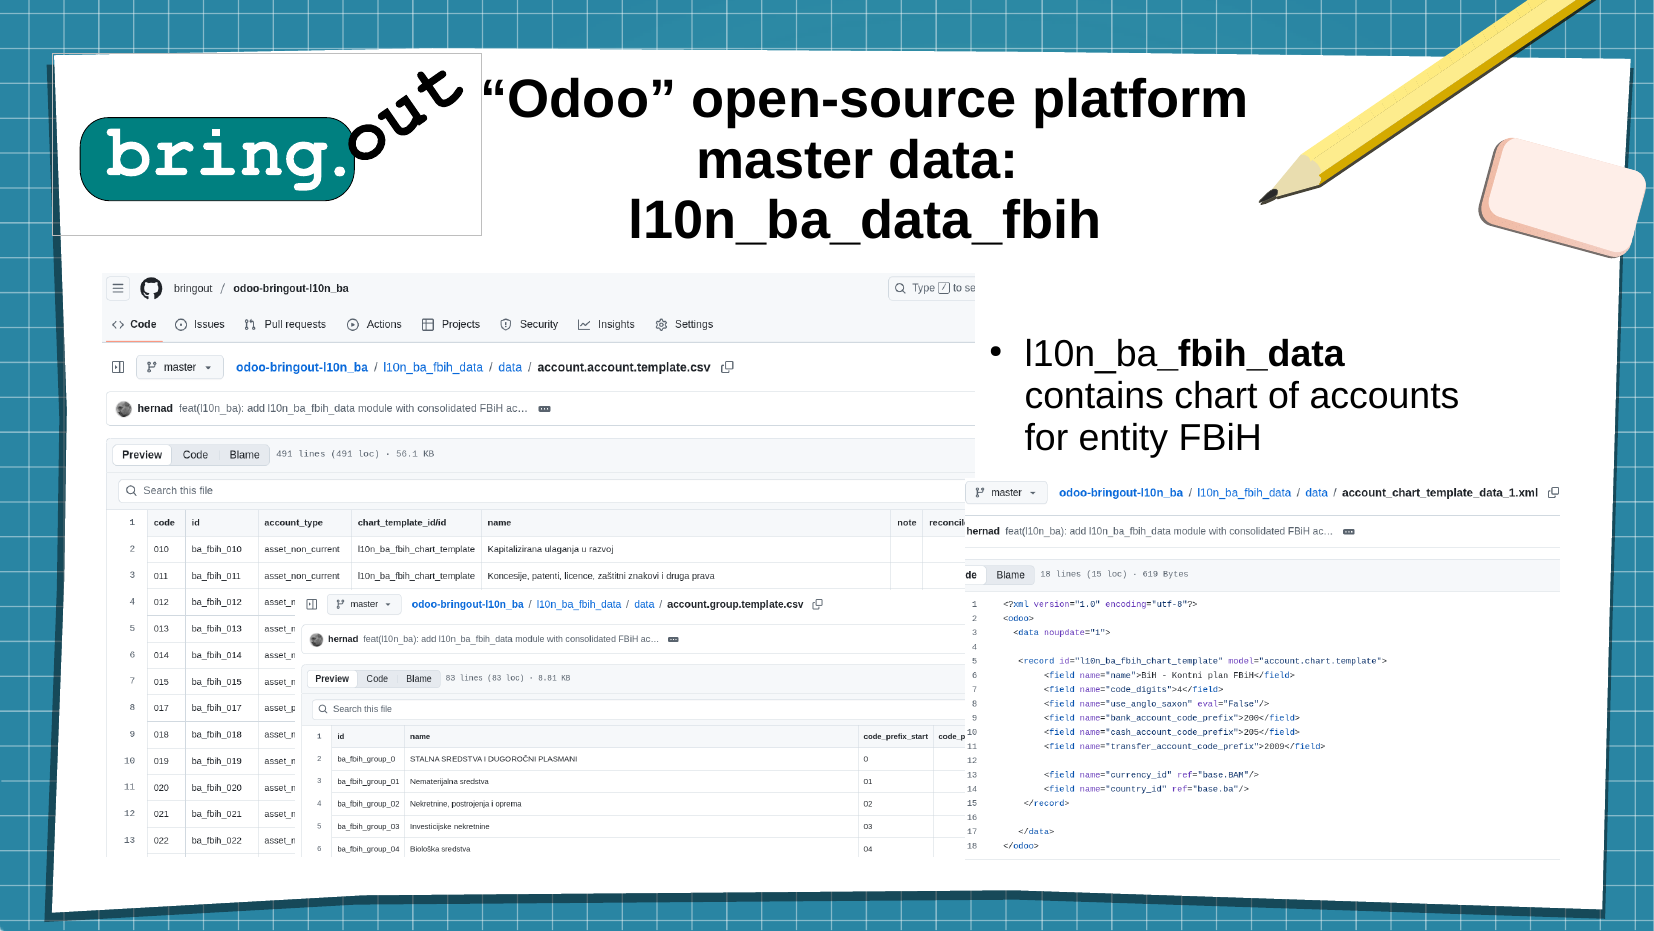

# “Odoo” open-source platform master data: l10n_ba_data_fbih
l10n_ba_fbih_data contains chart of accounts for entity FBiH